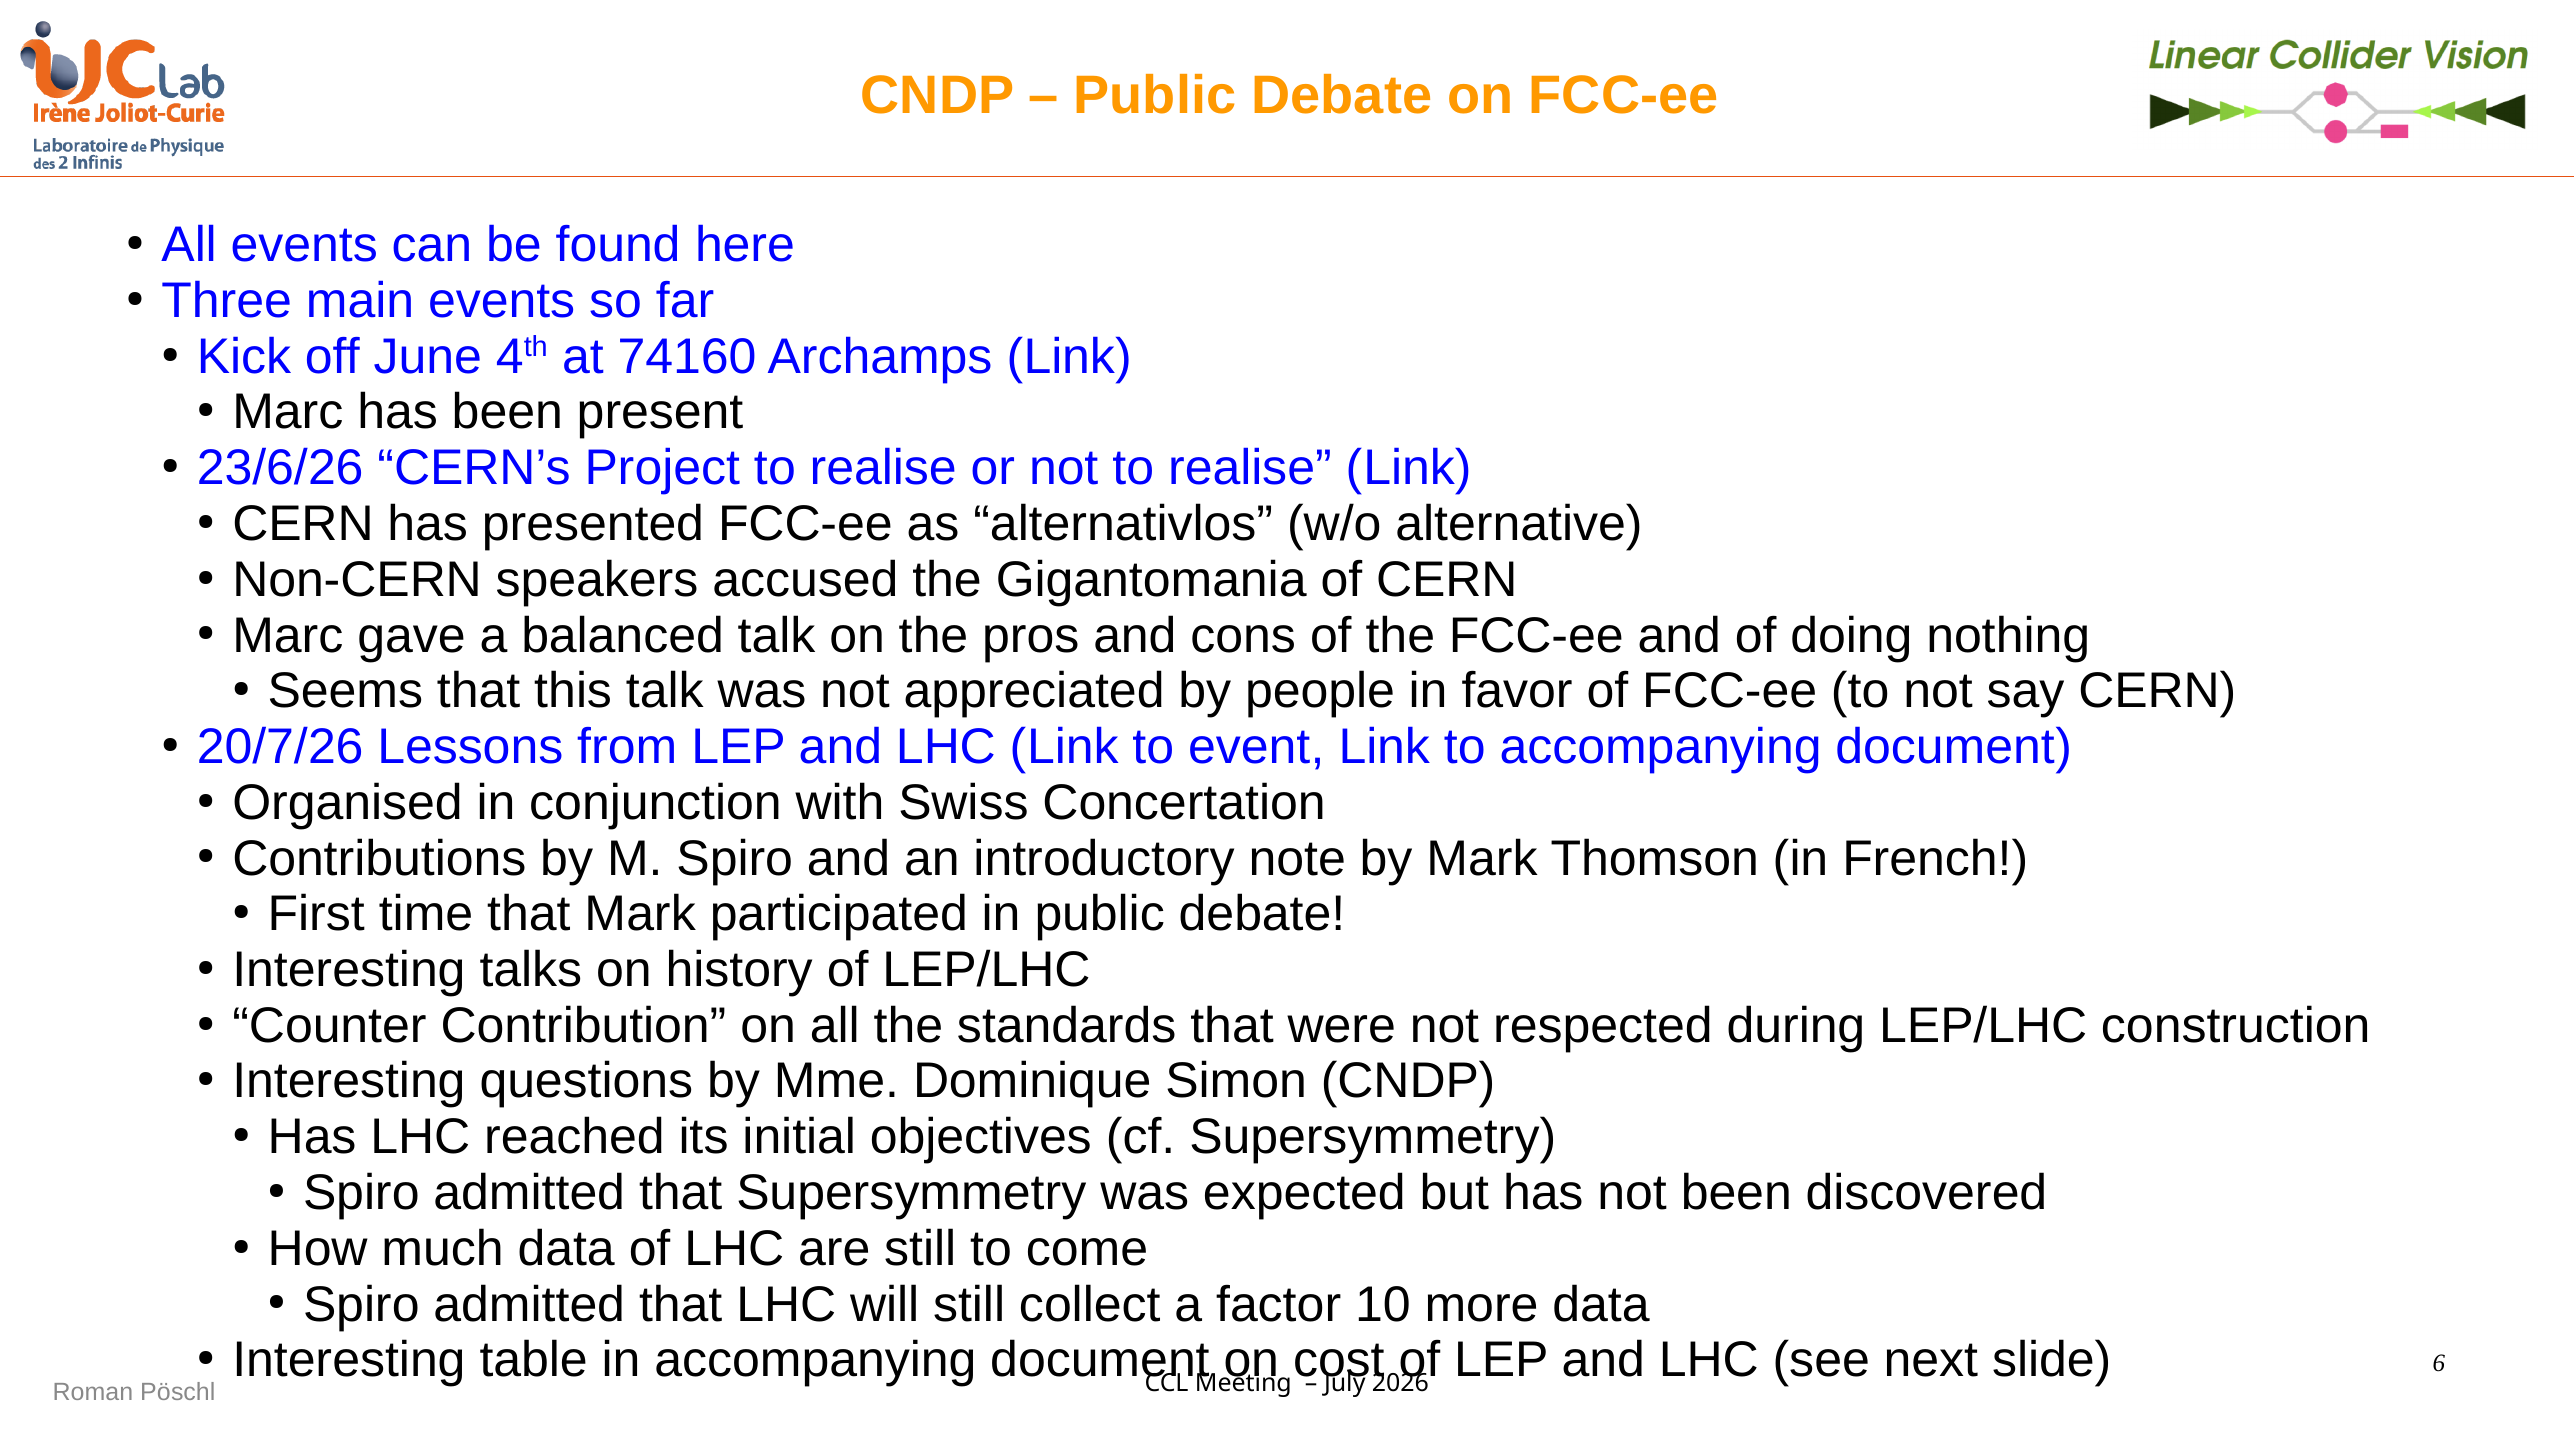

# CNDP – Public Debate on FCC-ee
All events can be found here
Three main events so far
Kick off June 4th at 74160 Archamps (Link)
Marc has been present
23/6/26 “CERN’s Project to realise or not to realise” (Link)
CERN has presented FCC-ee as “alternativlos” (w/o alternative)
Non-CERN speakers accused the Gigantomania of CERN
Marc gave a balanced talk on the pros and cons of the FCC-ee and of doing nothing
Seems that this talk was not appreciated by people in favor of FCC-ee (to not say CERN)
20/7/26 Lessons from LEP and LHC (Link to event, Link to accompanying document)
Organised in conjunction with Swiss Concertation
Contributions by M. Spiro and an introductory note by Mark Thomson (in French!)
First time that Mark participated in public debate!
Interesting talks on history of LEP/LHC
“Counter Contribution” on all the standards that were not respected during LEP/LHC construction
Interesting questions by Mme. Dominique Simon (CNDP)
Has LHC reached its initial objectives (cf. Supersymmetry)
Spiro admitted that Supersymmetry was expected but has not been discovered
How much data of LHC are still to come
Spiro admitted that LHC will still collect a factor 10 more data
Interesting table in accompanying document on cost of LEP and LHC (see next slide)
6